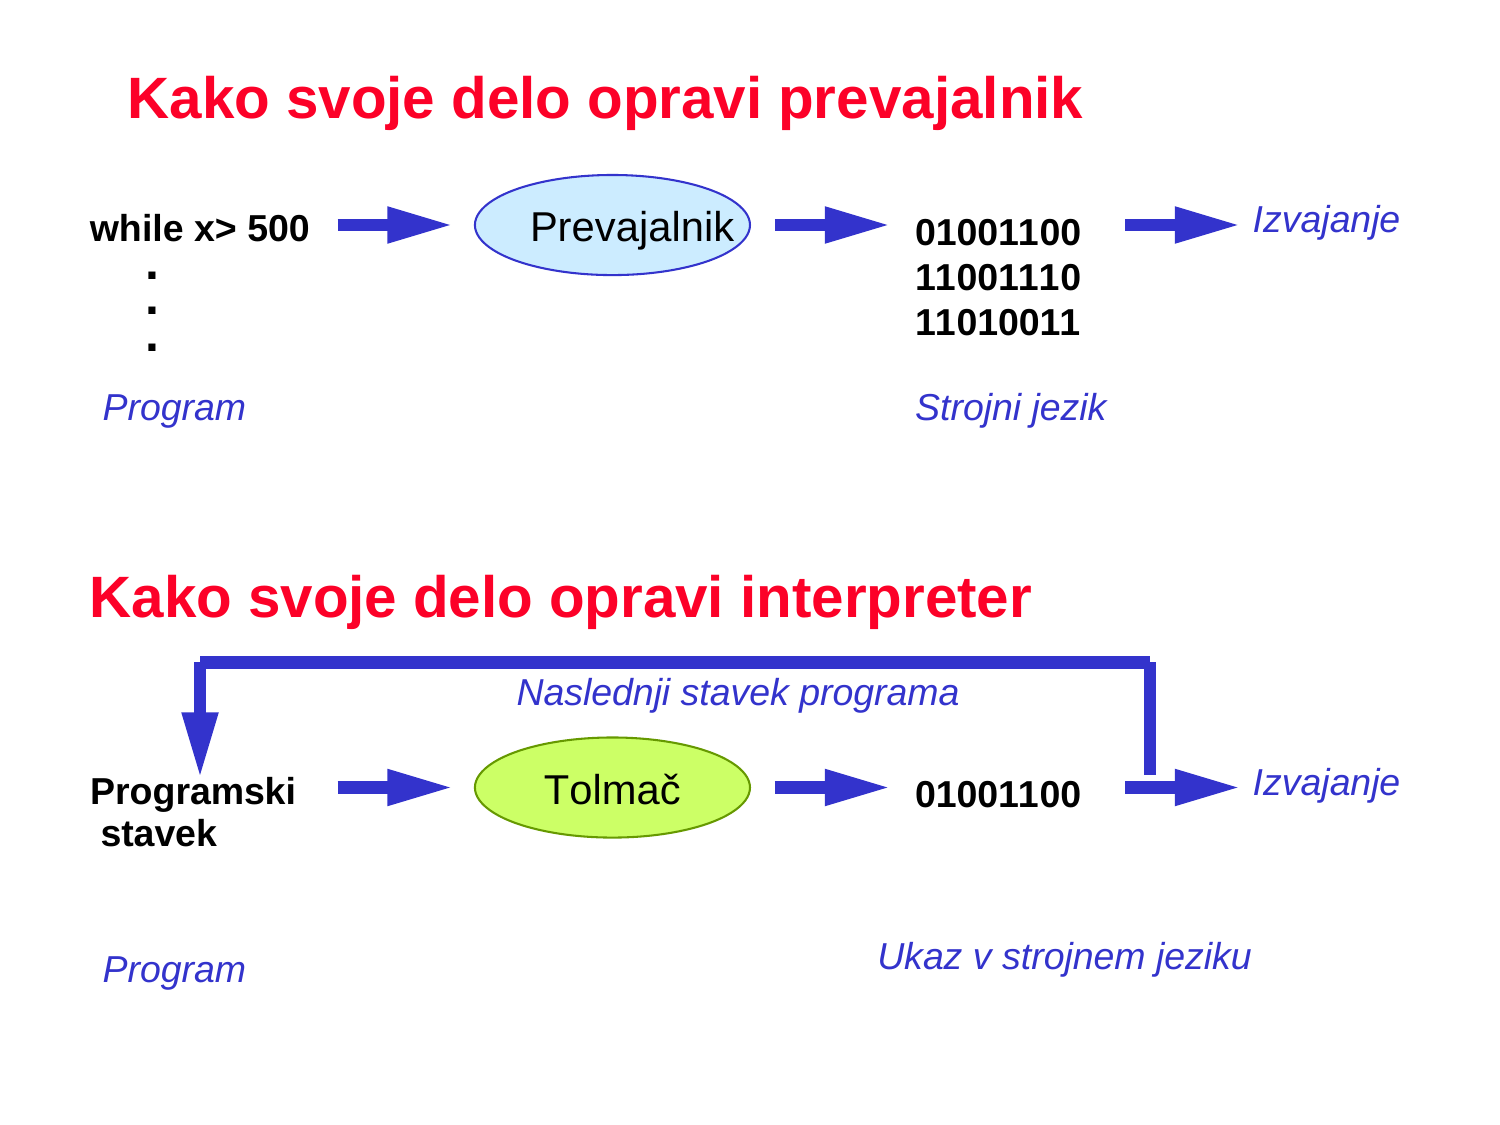

# Kako svoje delo opravi prevajalnik
Prevajalnik
Izvajanje
while x> 500
 .
 .
 .
01001100
11001110
11010011
Program
Strojni jezik
Kako svoje delo opravi interpreter
Naslednji stavek programa
Tolmač
Izvajanje
Programski
 stavek
01001100
Ukaz v strojnem jeziku
Program